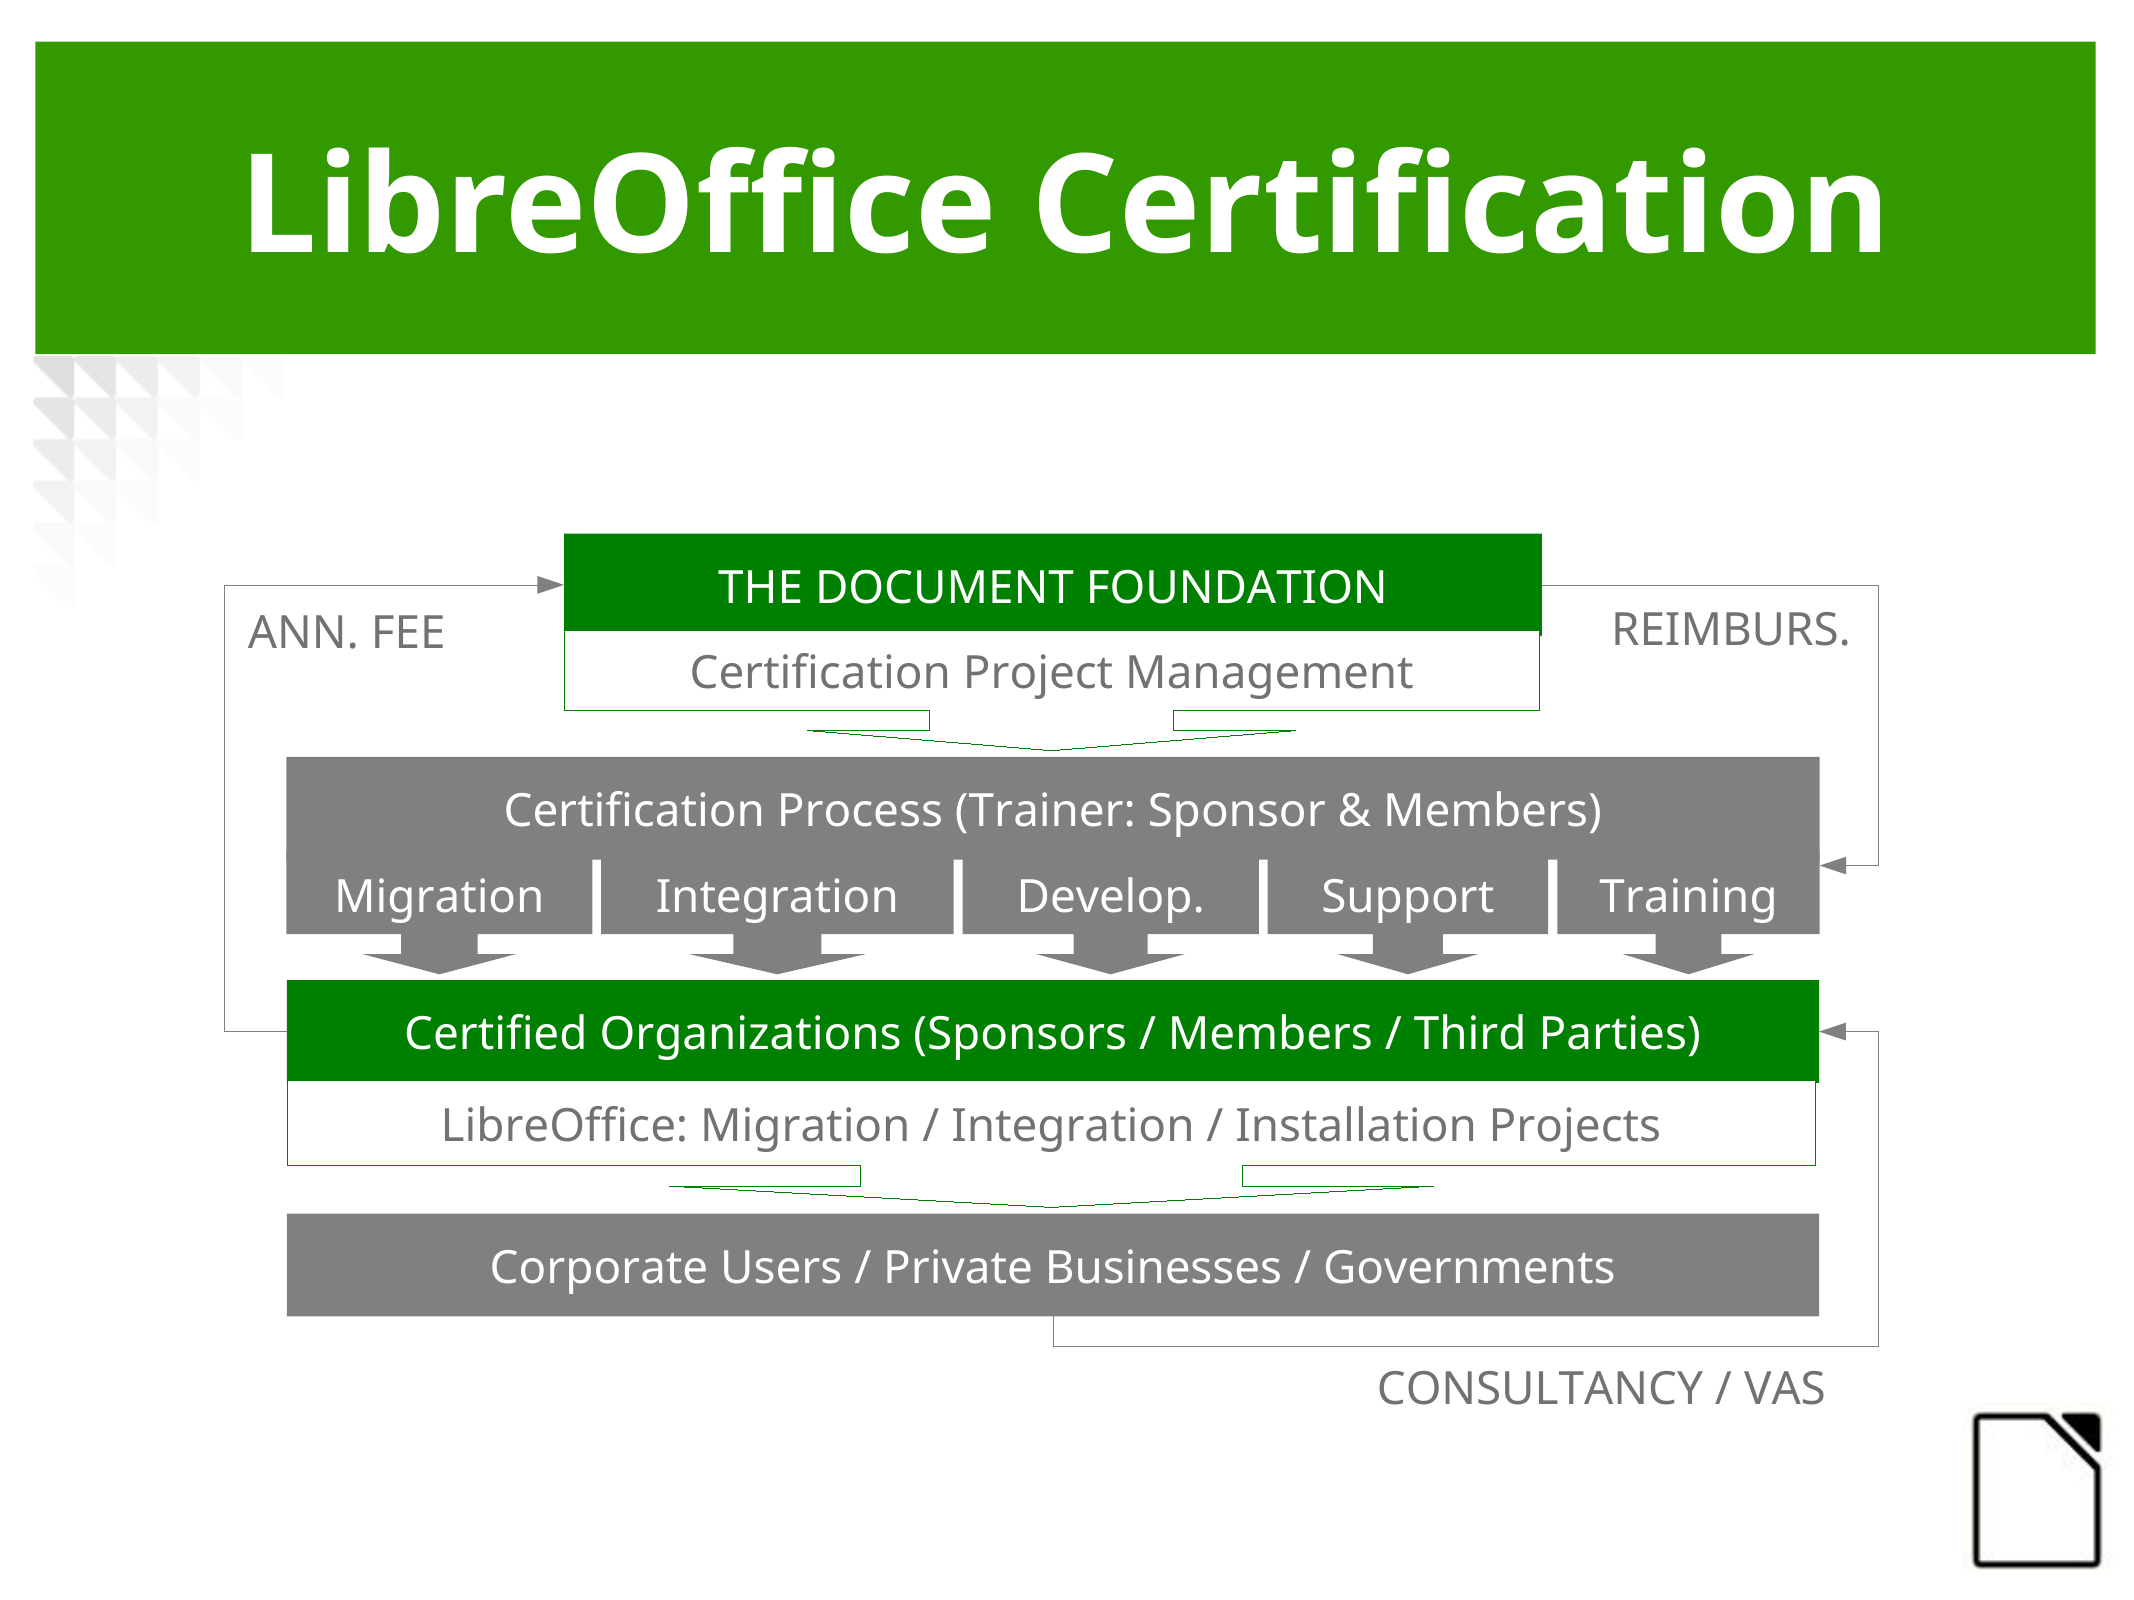

# LibreOffice Certification
THE DOCUMENT FOUNDATION
REIMBURS.
ANN. FEE
Certification Project Management
Certification Process (Trainer: Sponsor & Members)
Migration
Integration
Develop.
Support
Training
Certified Organizations (Sponsors / Members / Third Parties)
LibreOffice: Migration / Integration / Installation Projects
Corporate Users / Private Businesses / Governments
CONSULTANCY / VAS